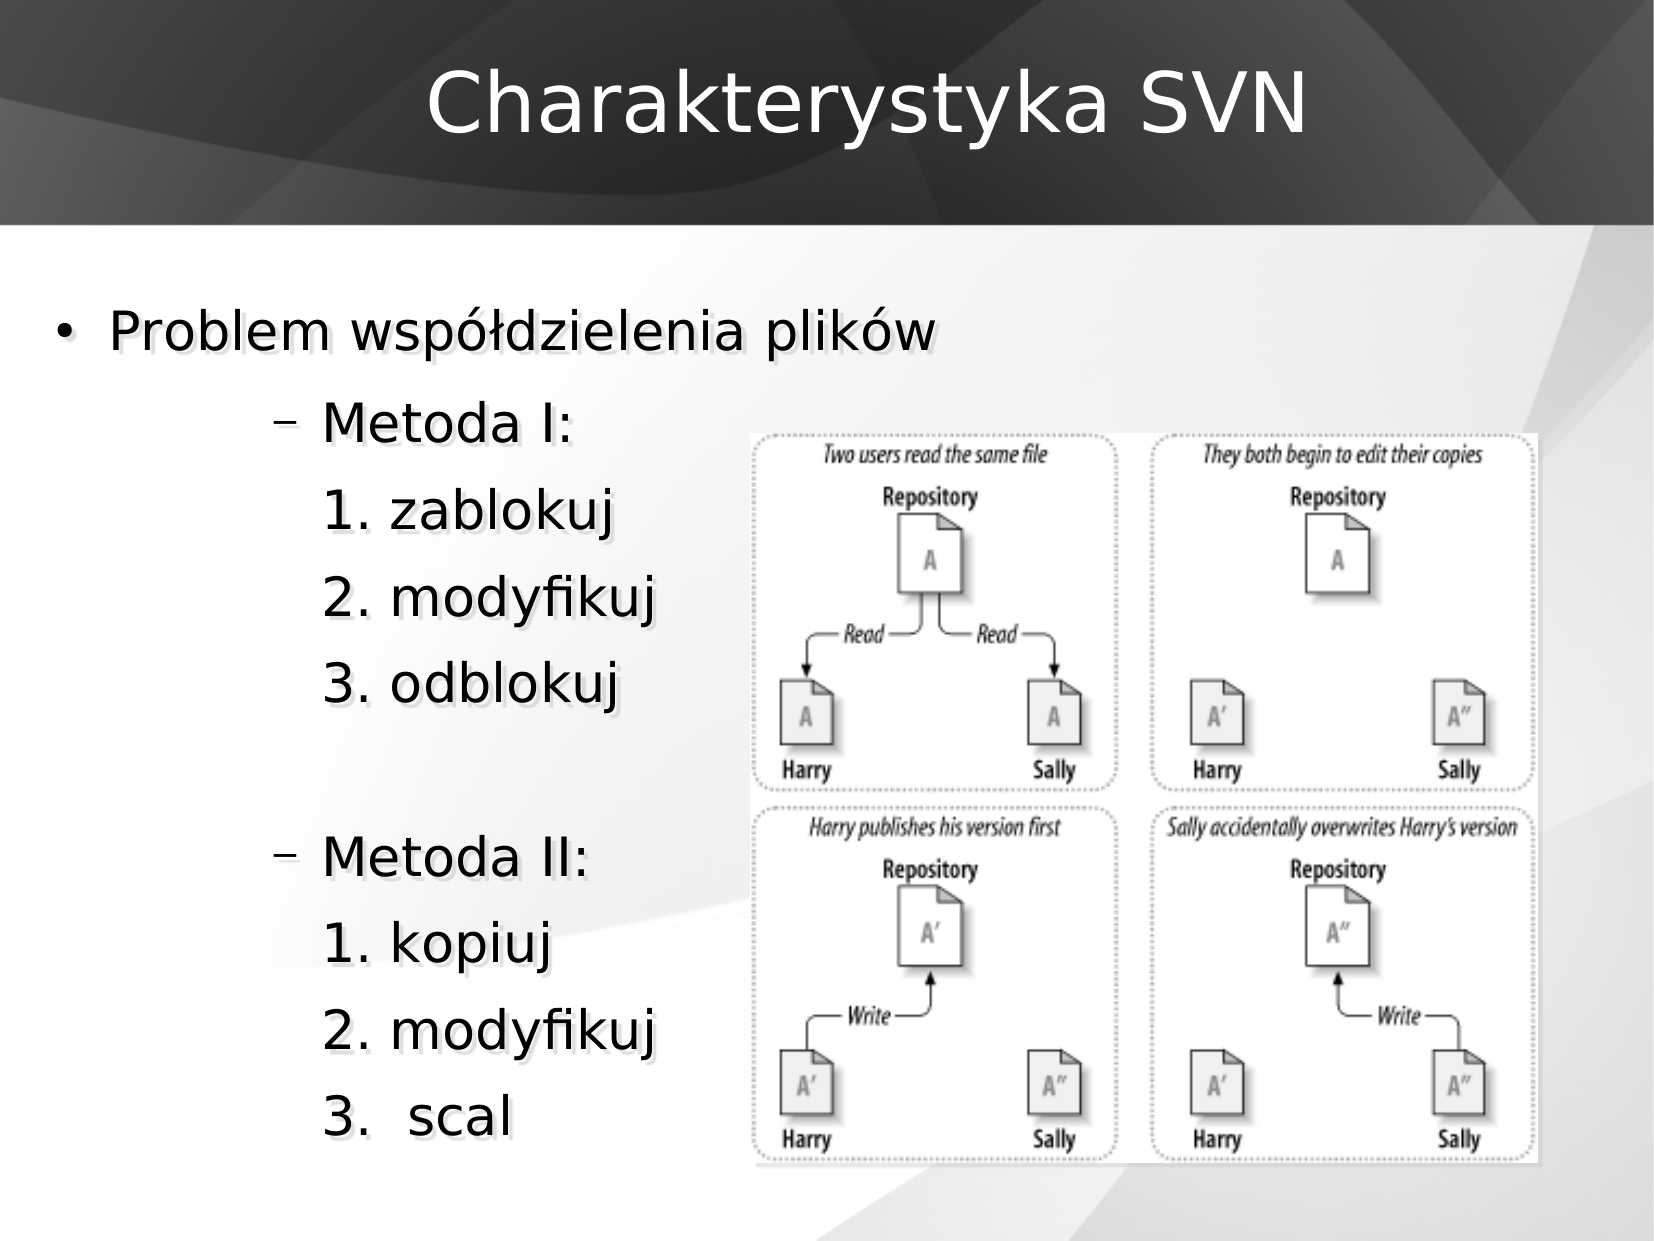

# Charakterystyka SVN
Problem współdzielenia plików
Metoda I:
1. zablokuj
2. modyfikuj
3. odblokuj
Metoda II:
1. kopiuj
2. modyfikuj
3. scal